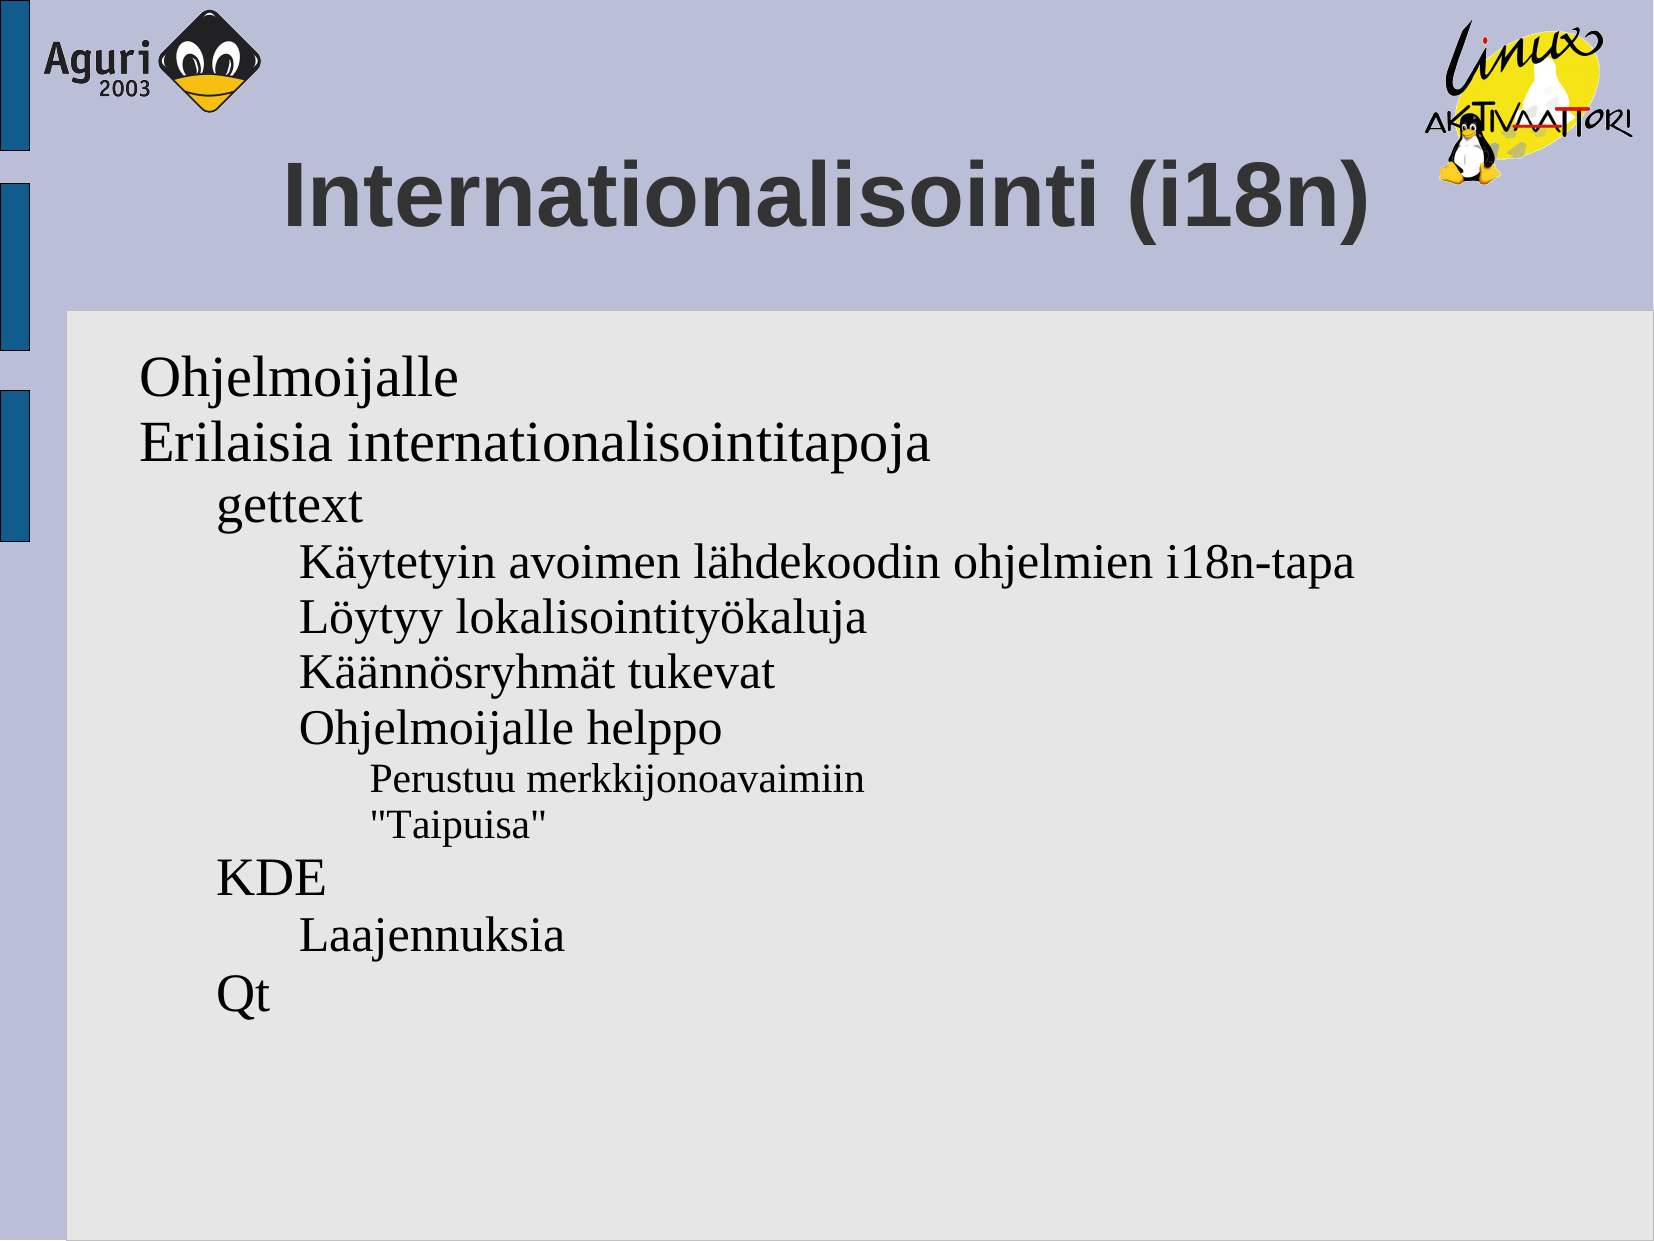

# Internationalisointi (i18n)
Ohjelmoijalle
Erilaisia internationalisointitapoja
gettext
Käytetyin avoimen lähdekoodin ohjelmien i18n-tapa
Löytyy lokalisointityökaluja
Käännösryhmät tukevat
Ohjelmoijalle helppo
Perustuu merkkijonoavaimiin
"Taipuisa"
KDE
Laajennuksia
Qt